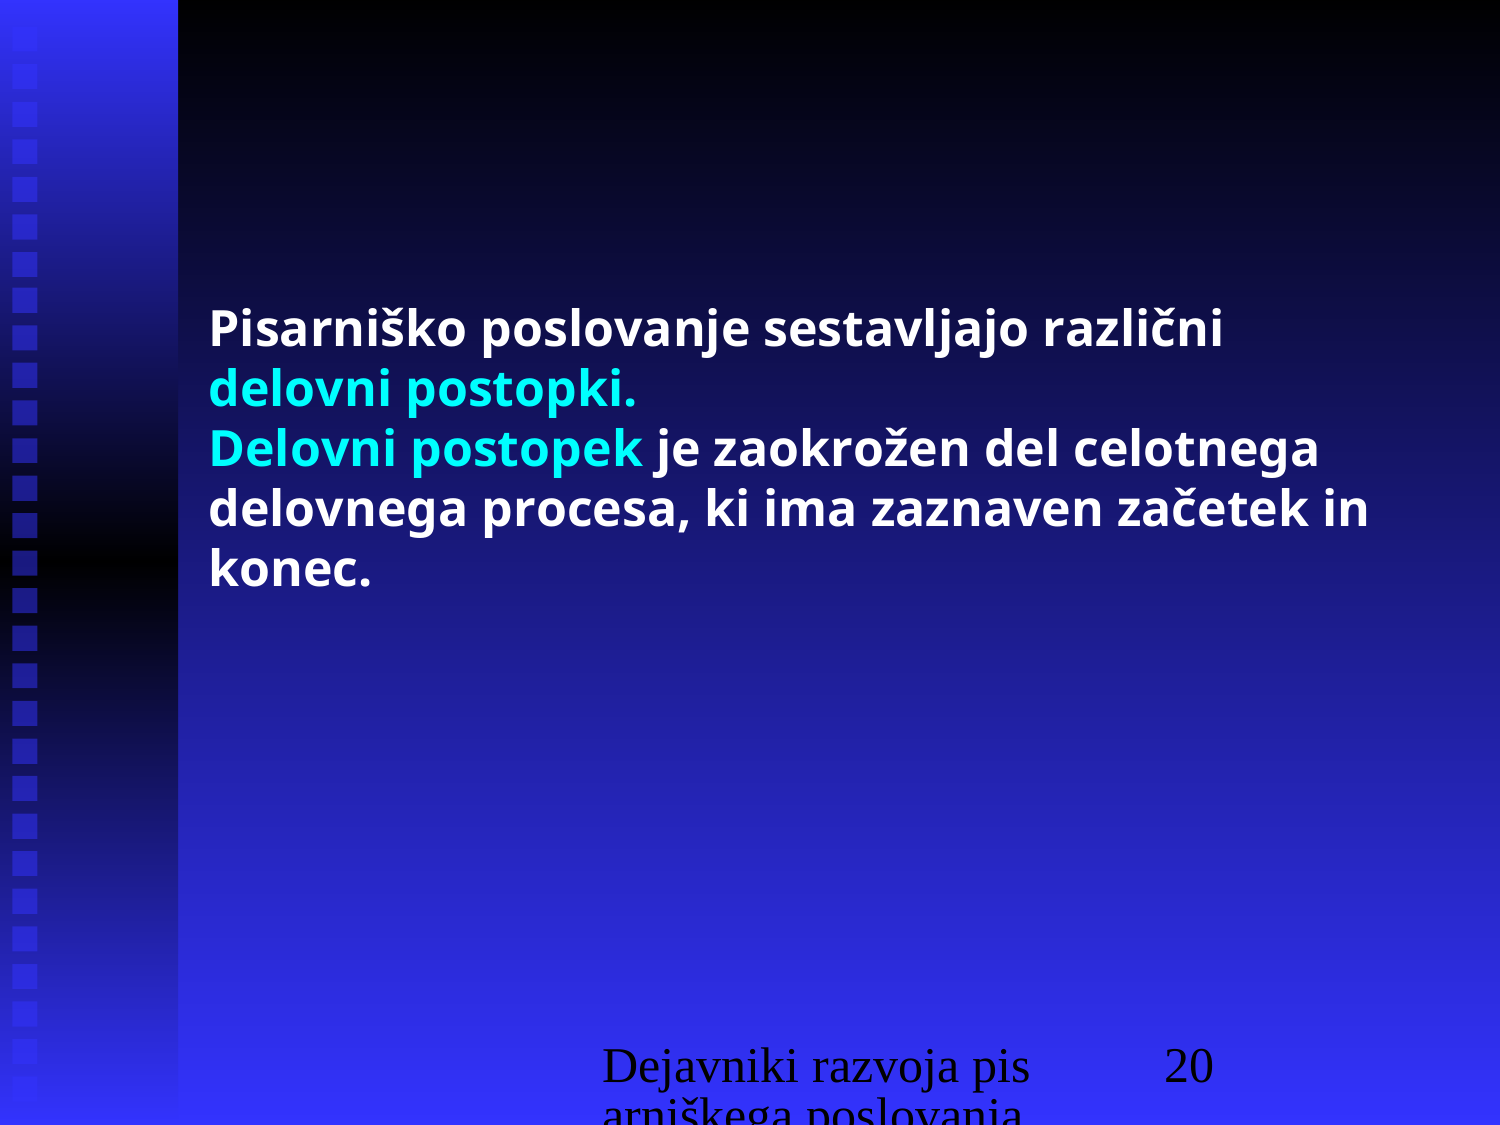

# Pisarniško poslovanje sestavljajo različni delovni postopki. Delovni postopek je zaokrožen del celotnega delovnega procesa, ki ima zaznaven začetek in konec.
Dejavniki razvoja pisarniškega poslovanja
20